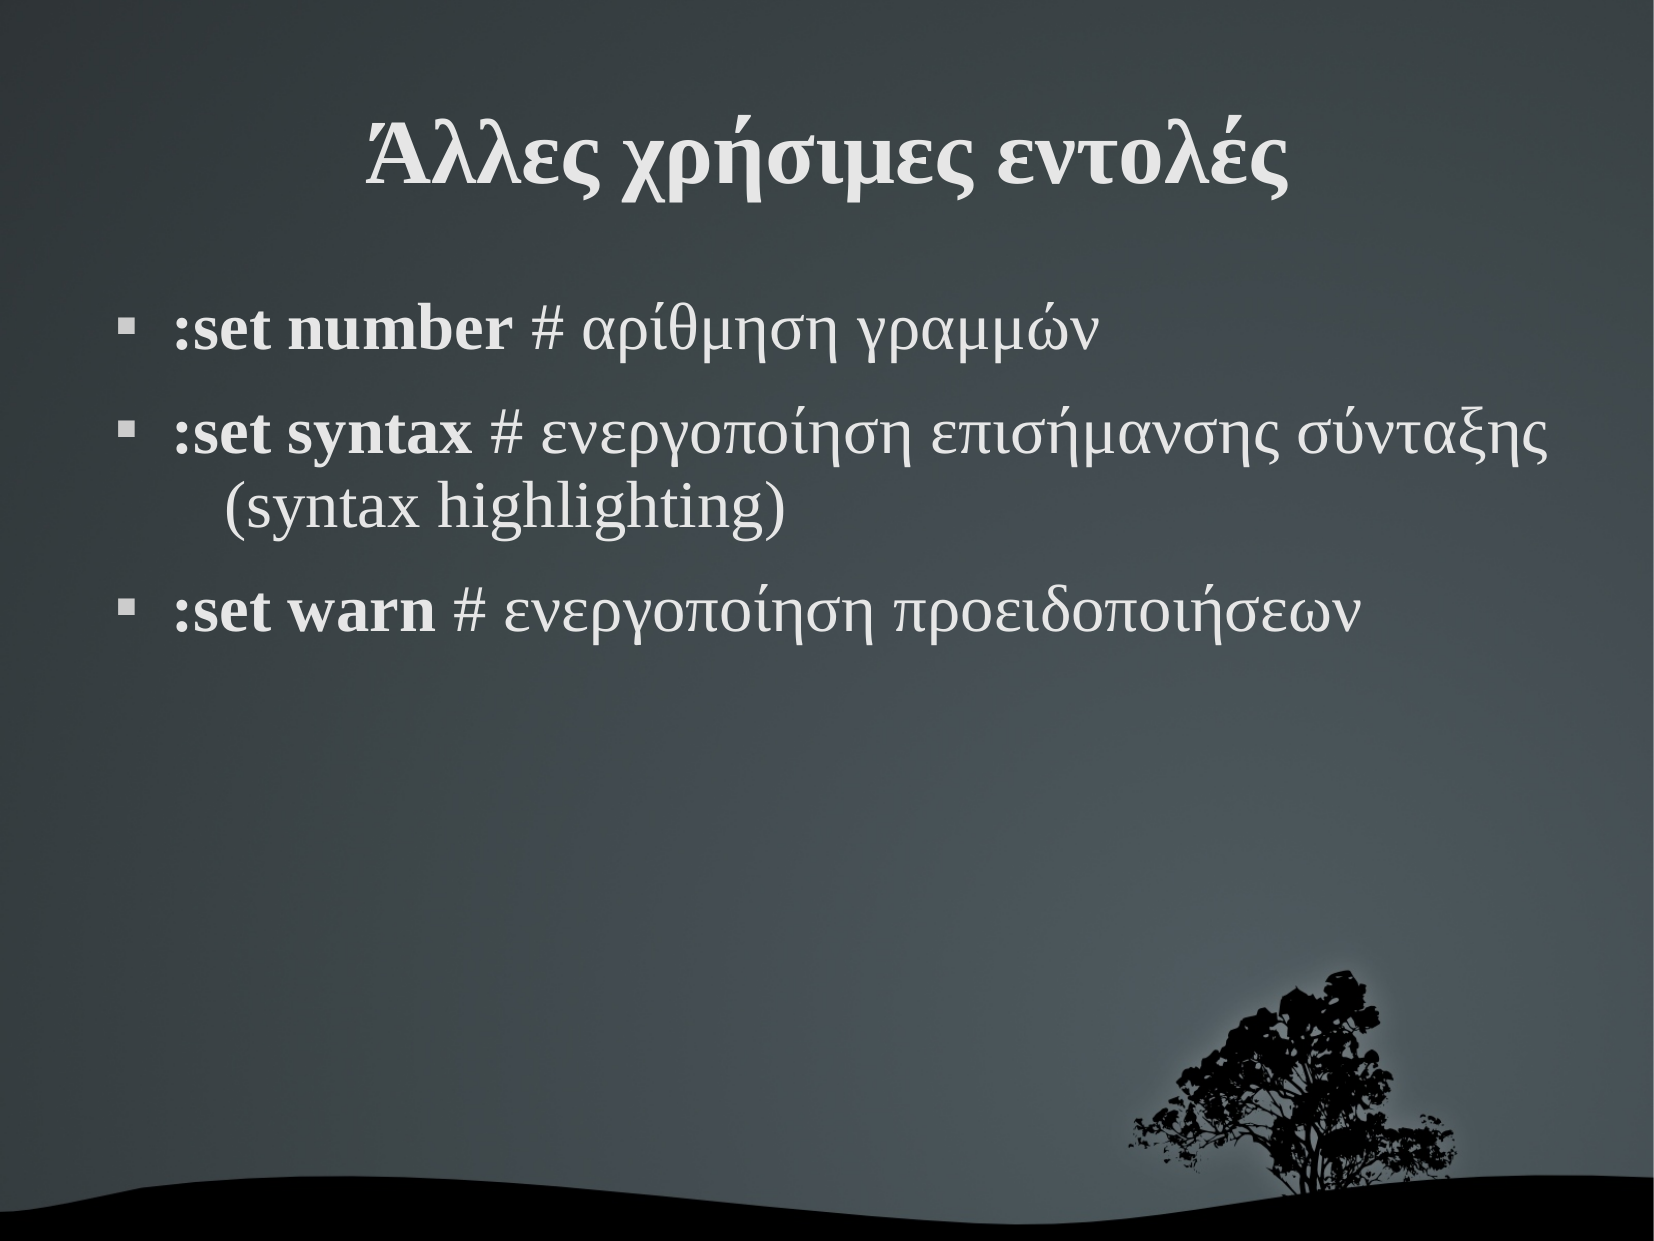

# Άλλες χρήσιμες εντολές
:set number # αρίθμηση γραμμών
:set syntax # ενεργοποίηση επισήμανσης σύνταξης (syntax highlighting)
:set warn # ενεργοποίηση προειδοποιήσεων